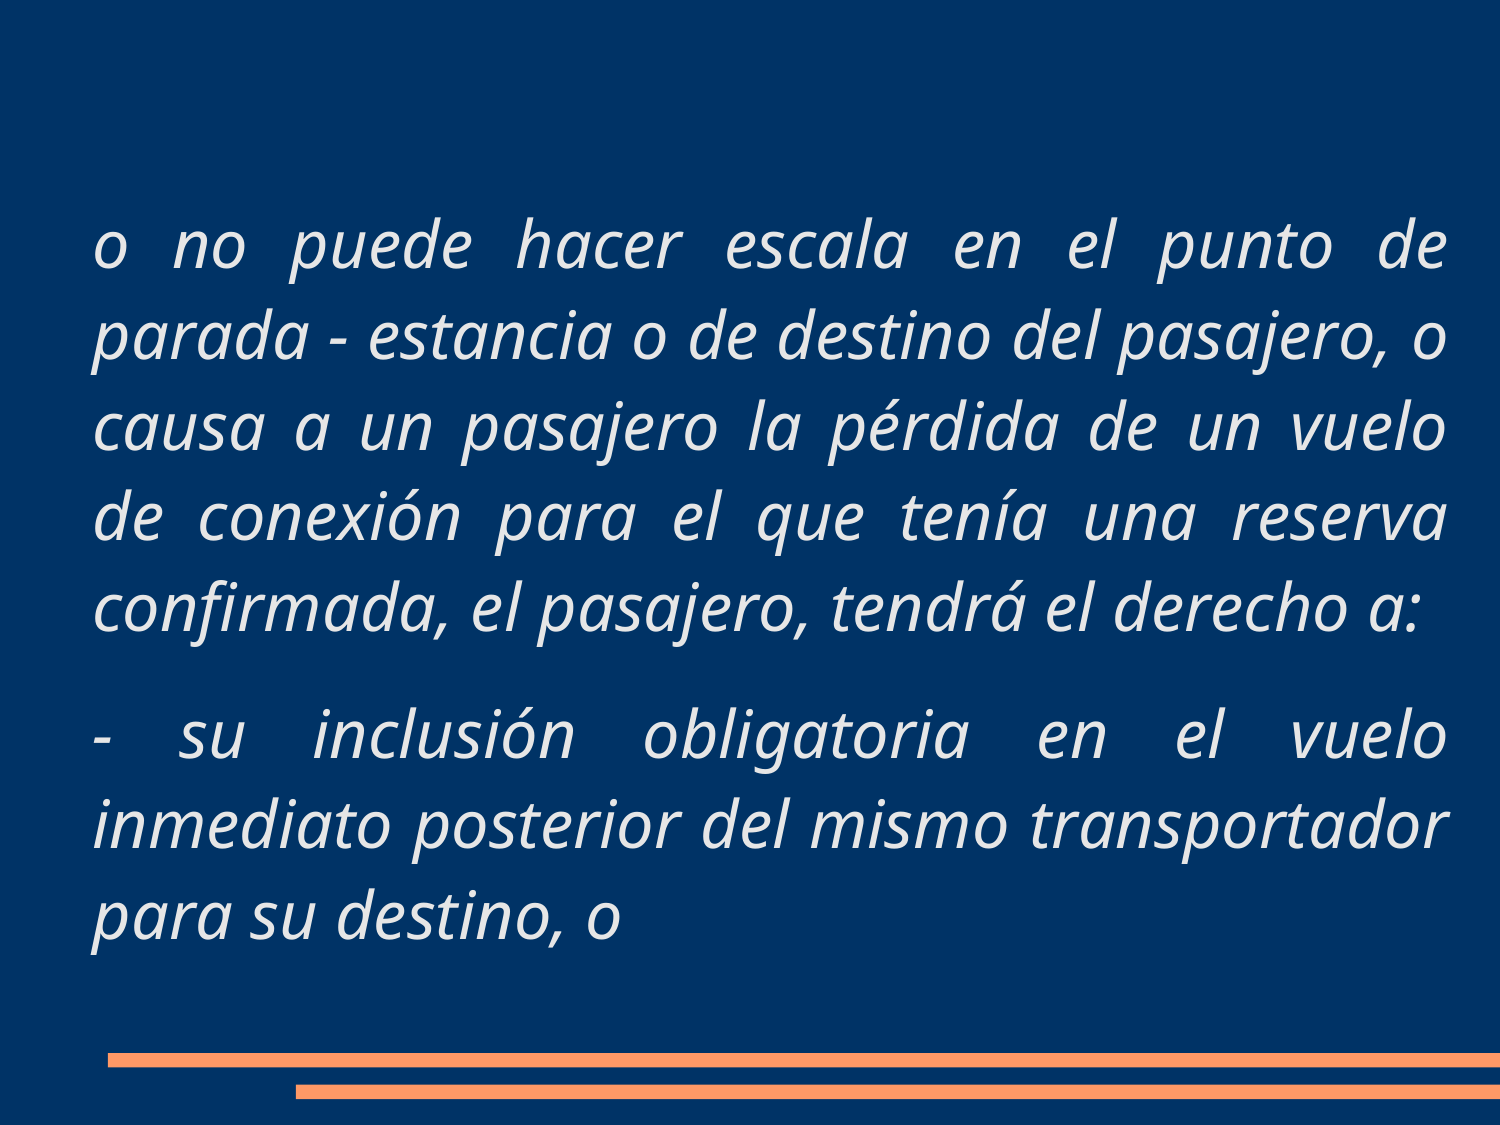

# o no puede hacer escala en el punto de parada - estancia o de destino del pasajero, o causa a un pasajero la pérdida de un vuelo de conexión para el que tenía una reserva confirmada, el pasajero, tendrá el derecho a:
- su inclusión obligatoria en el vuelo inmediato posterior del mismo transportador para su destino, o